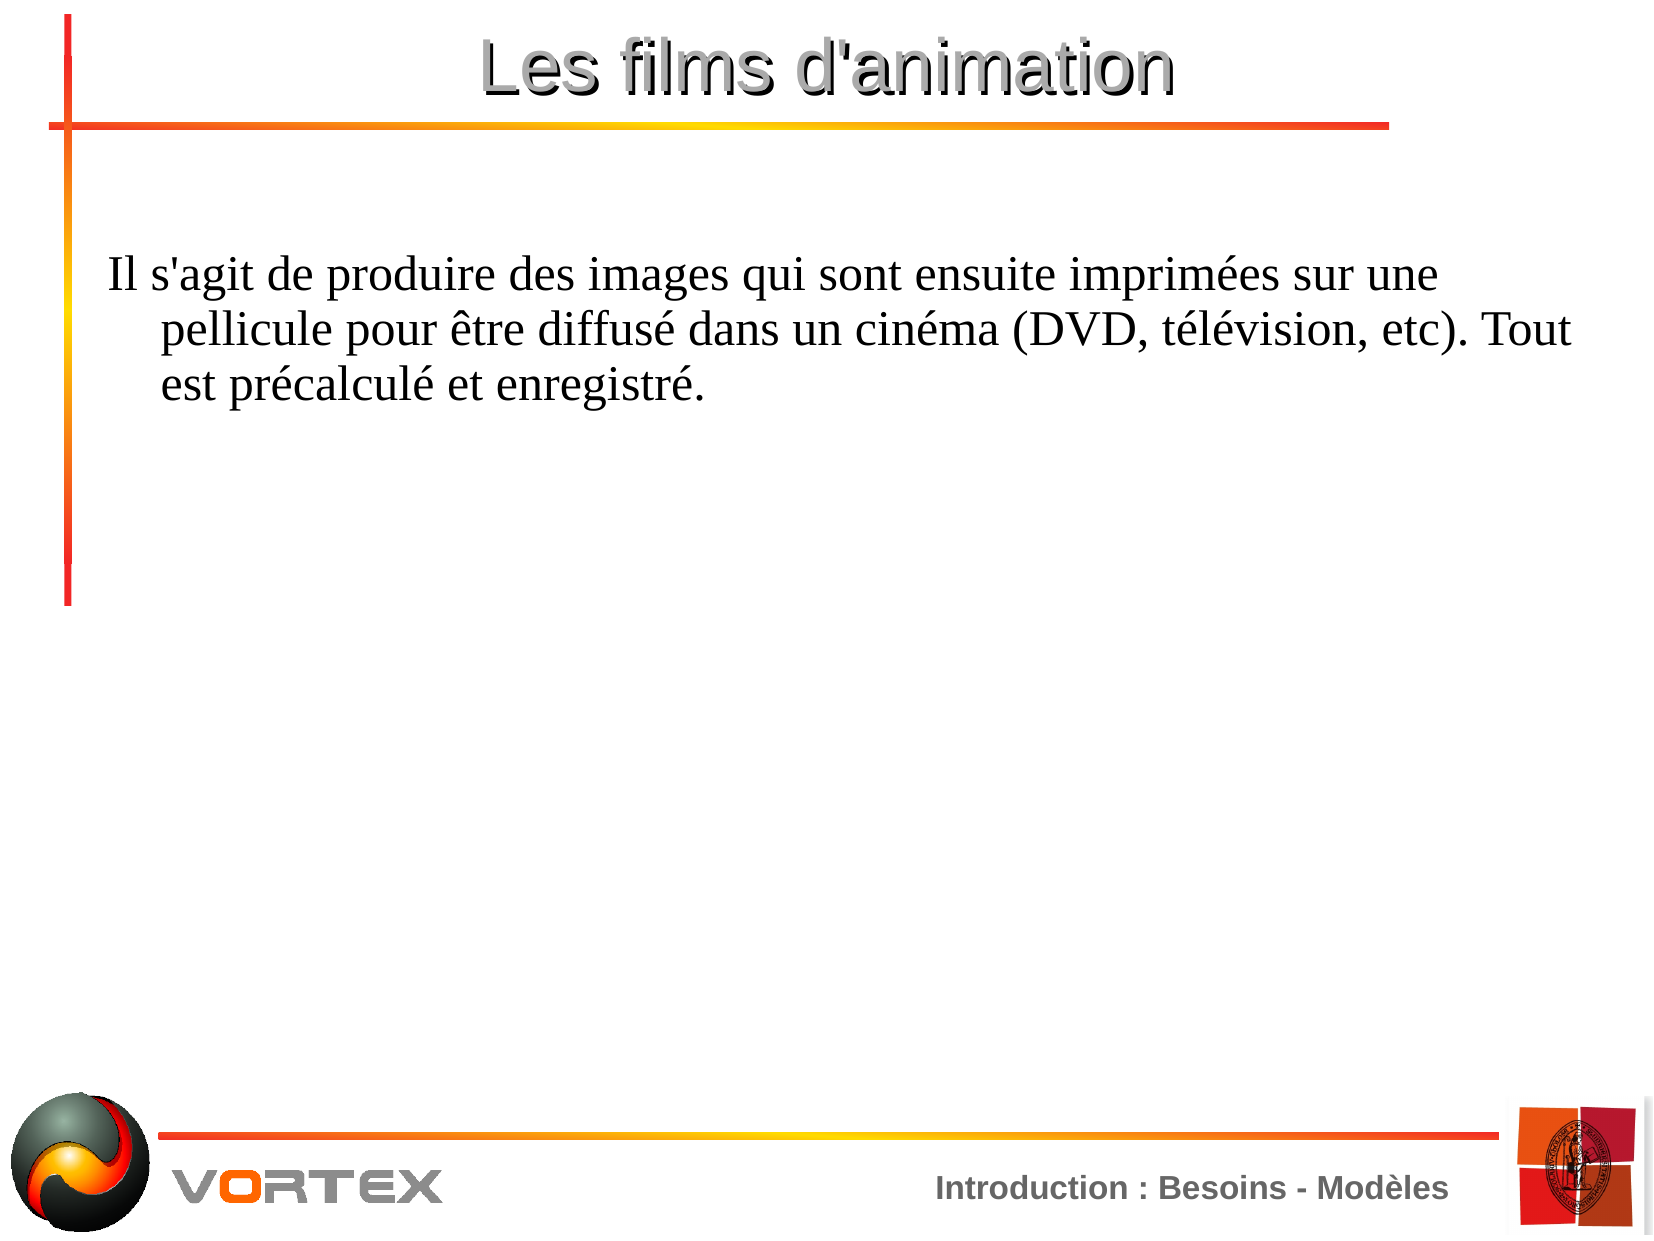

# Les films d'animation
Il s'agit de produire des images qui sont ensuite imprimées sur une pellicule pour être diffusé dans un cinéma (DVD, télévision, etc). Tout est précalculé et enregistré.